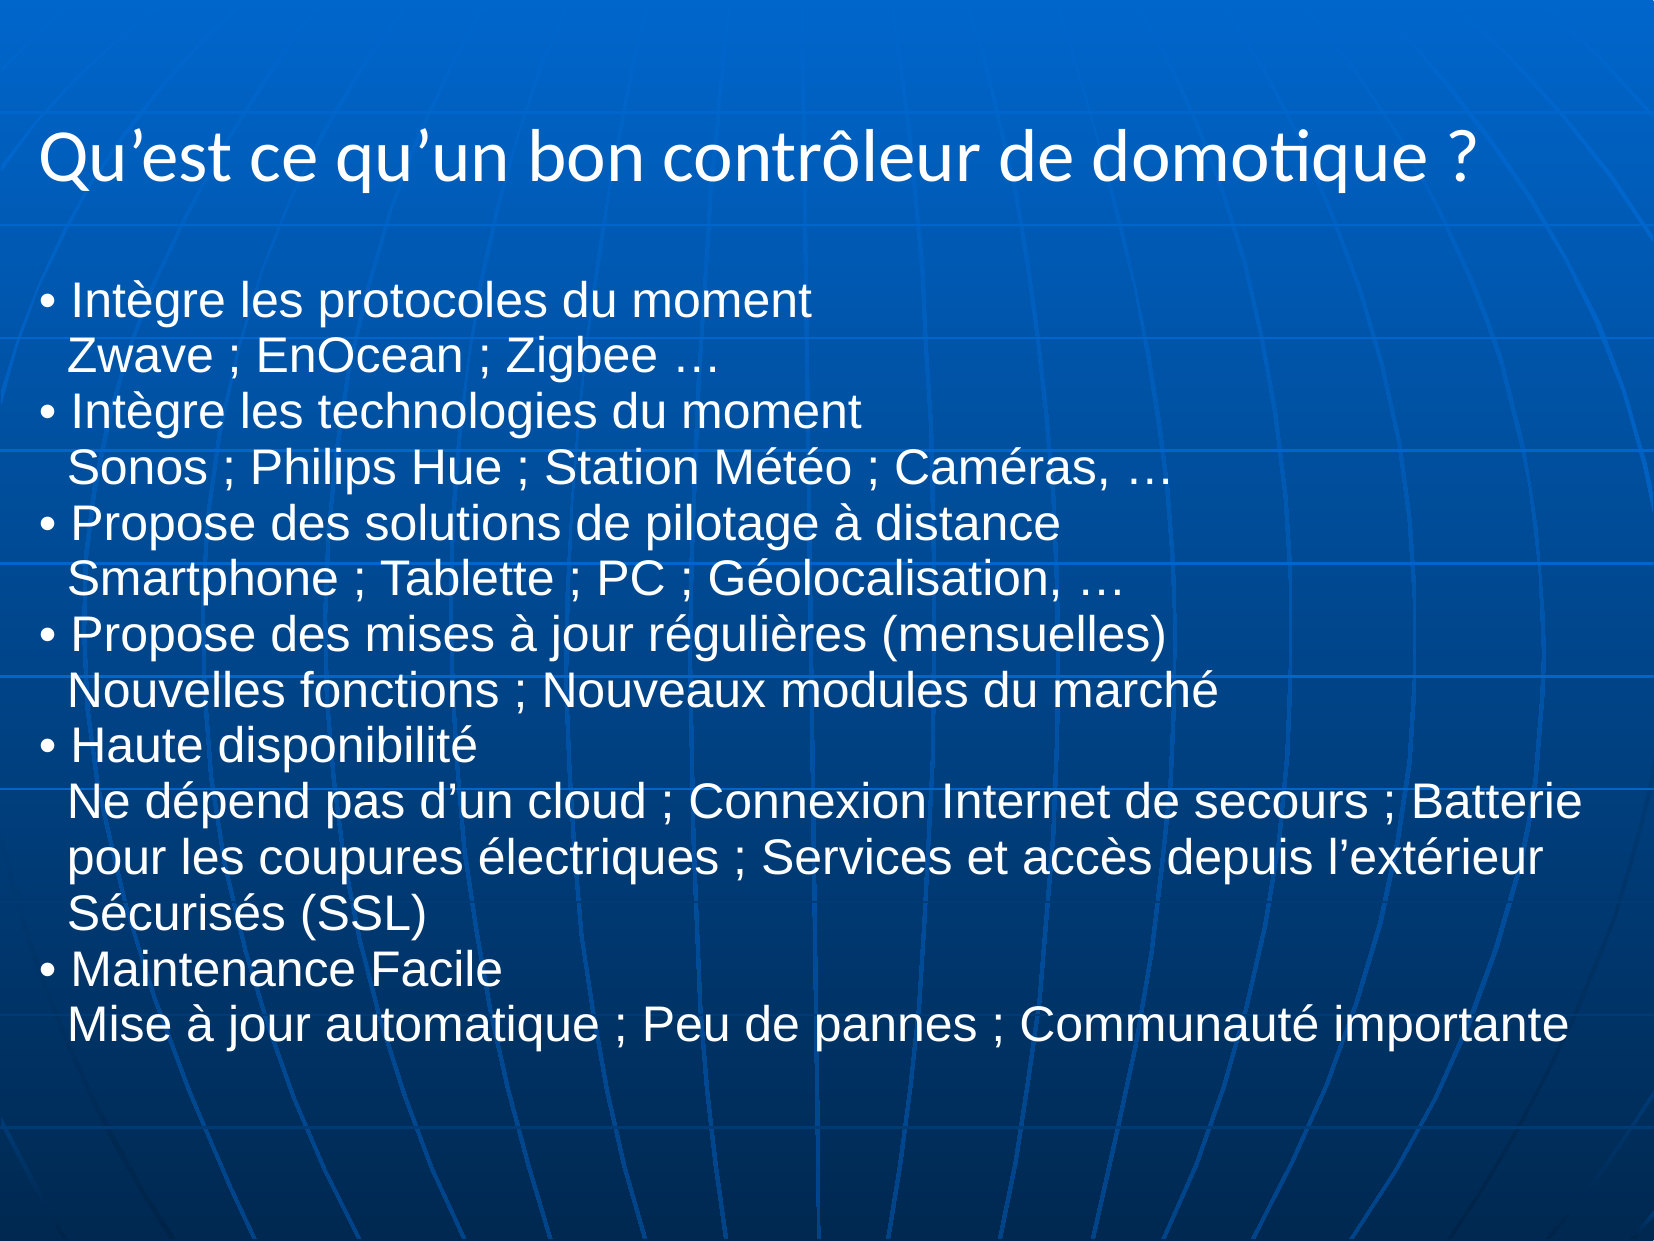

Qu’est ce qu’un bon contrôleur de domotique ?
• Intègre les protocoles du moment
 Zwave ; EnOcean ; Zigbee …
• Intègre les technologies du moment
 Sonos ; Philips Hue ; Station Météo ; Caméras, …
• Propose des solutions de pilotage à distance
 Smartphone ; Tablette ; PC ; Géolocalisation, …
• Propose des mises à jour régulières (mensuelles)
 Nouvelles fonctions ; Nouveaux modules du marché
• Haute disponibilité
 Ne dépend pas d’un cloud ; Connexion Internet de secours ; Batterie pour les coupures électriques ; Services et accès depuis l’extérieur Sécurisés (SSL)
• Maintenance Facile
 Mise à jour automatique ; Peu de pannes ; Communauté importante